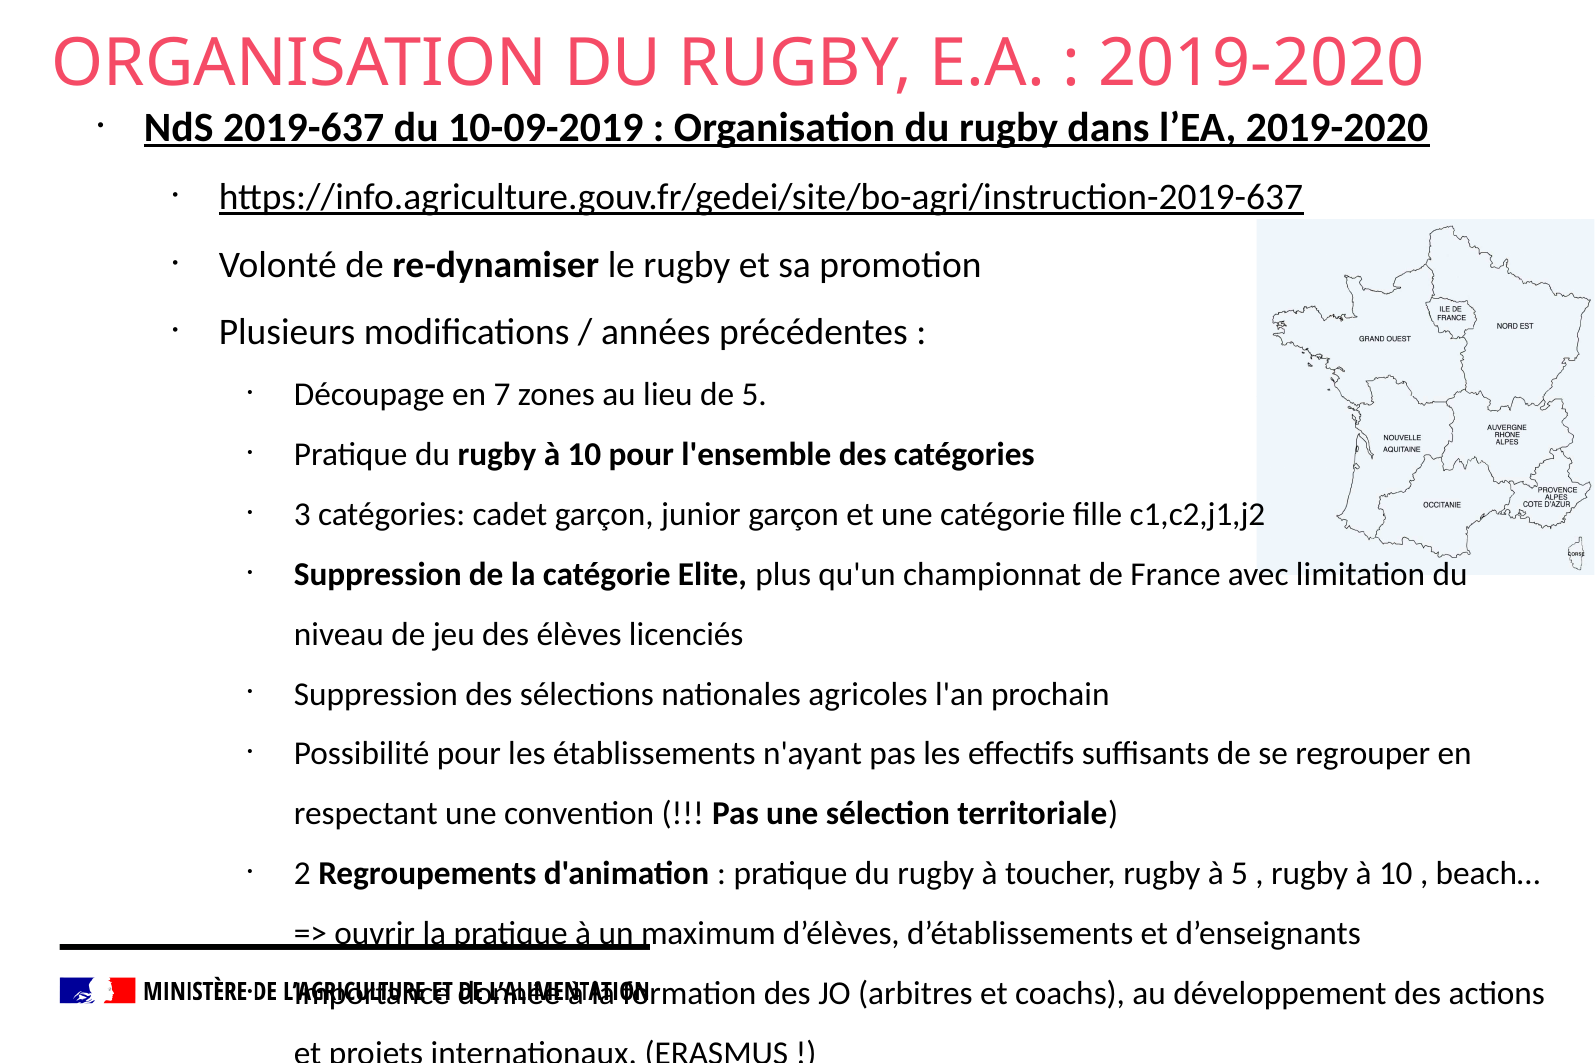

# ORGANISATION DU RUGBY, E.A. : 2019-2020
NdS 2019-637 du 10-09-2019 : Organisation du rugby dans l’EA, 2019-2020
https://info.agriculture.gouv.fr/gedei/site/bo-agri/instruction-2019-637
Volonté de re-dynamiser le rugby et sa promotion
Plusieurs modifications / années précédentes :
Découpage en 7 zones au lieu de 5.
Pratique du rugby à 10 pour l'ensemble des catégories
3 catégories: cadet garçon, junior garçon et une catégorie fille c1,c2,j1,j2
Suppression de la catégorie Elite, plus qu'un championnat de France avec limitation du niveau de jeu des élèves licenciés
Suppression des sélections nationales agricoles l'an prochain
Possibilité pour les établissements n'ayant pas les effectifs suffisants de se regrouper en respectant une convention (!!! Pas une sélection territoriale)
2 Regroupements d'animation : pratique du rugby à toucher, rugby à 5 , rugby à 10 , beach… => ouvrir la pratique à un maximum d’élèves, d’établissements et d’enseignants
Importance donnée à la formation des JO (arbitres et coachs), au développement des actions et projets internationaux. (ERASMUS !)
Finales nationales à Orthez, 31 mars et 1er avril 2020
Inscriptions par internet : https://framaforms.org/inscription-rugby-agricole-2019-1567067573